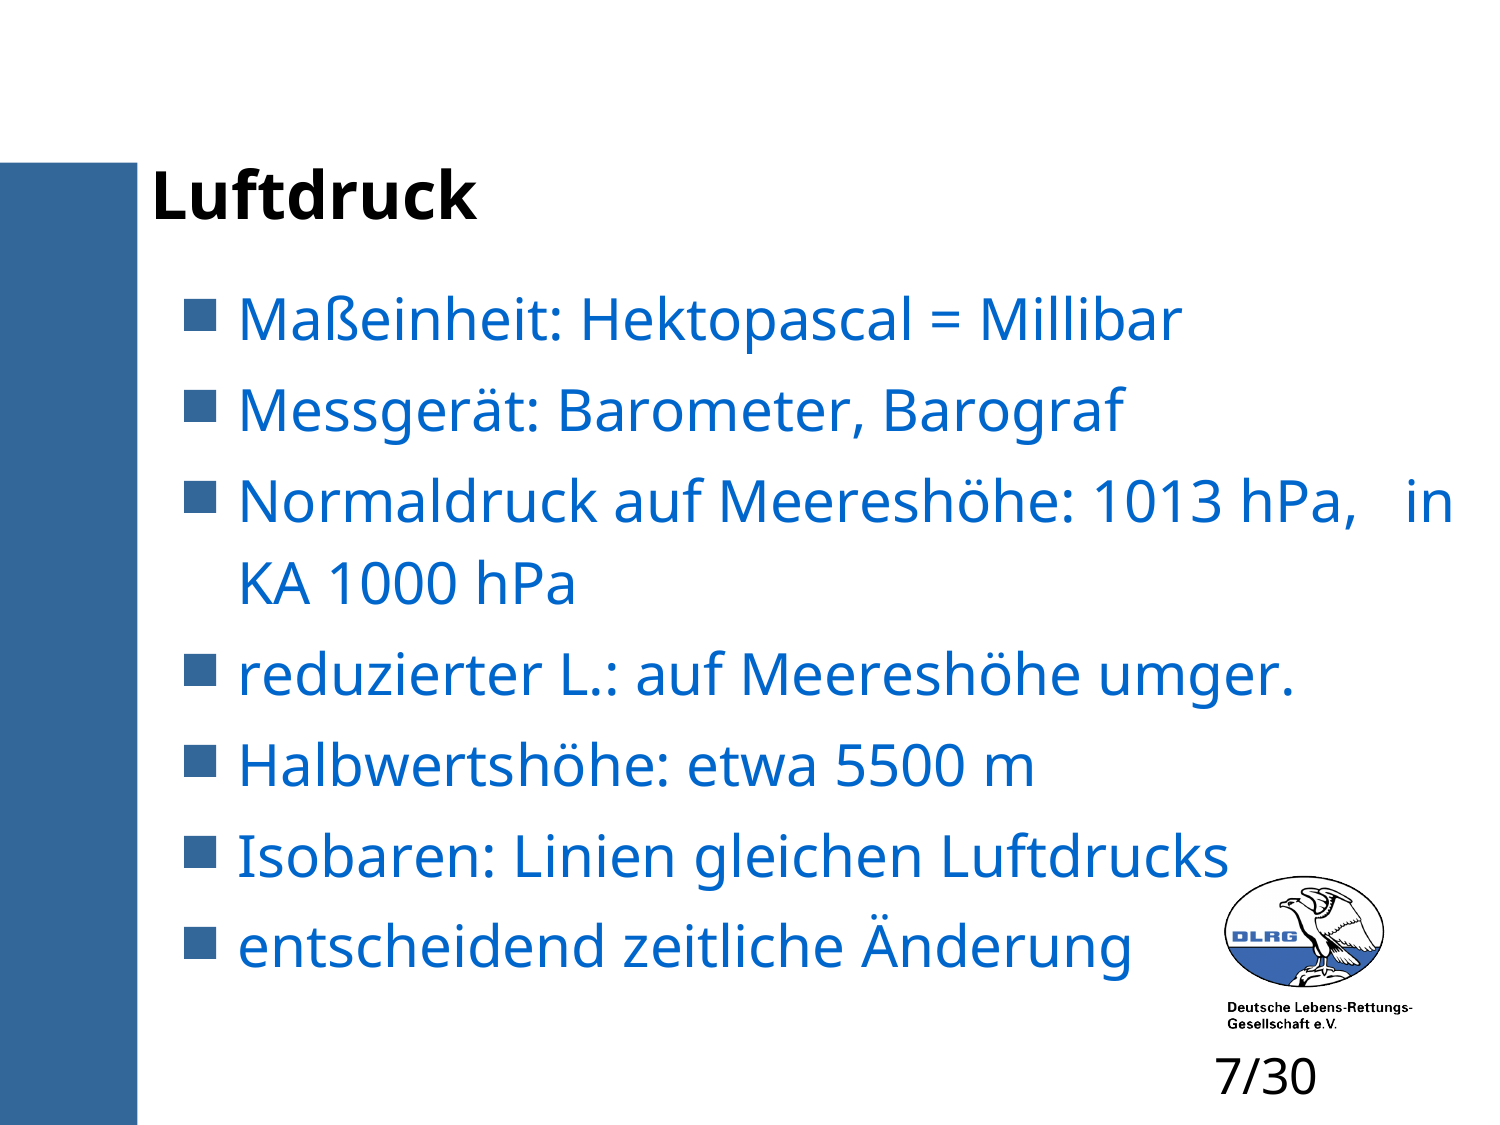

# Luftdruck
Maßeinheit: Hektopascal = Millibar
Messgerät: Barometer, Barograf
Normaldruck auf Meereshöhe: 1013 hPa, in KA 1000 hPa
reduzierter L.: auf Meereshöhe umger.
Halbwertshöhe: etwa 5500 m
Isobaren: Linien gleichen Luftdrucks
entscheidend zeitliche Änderung